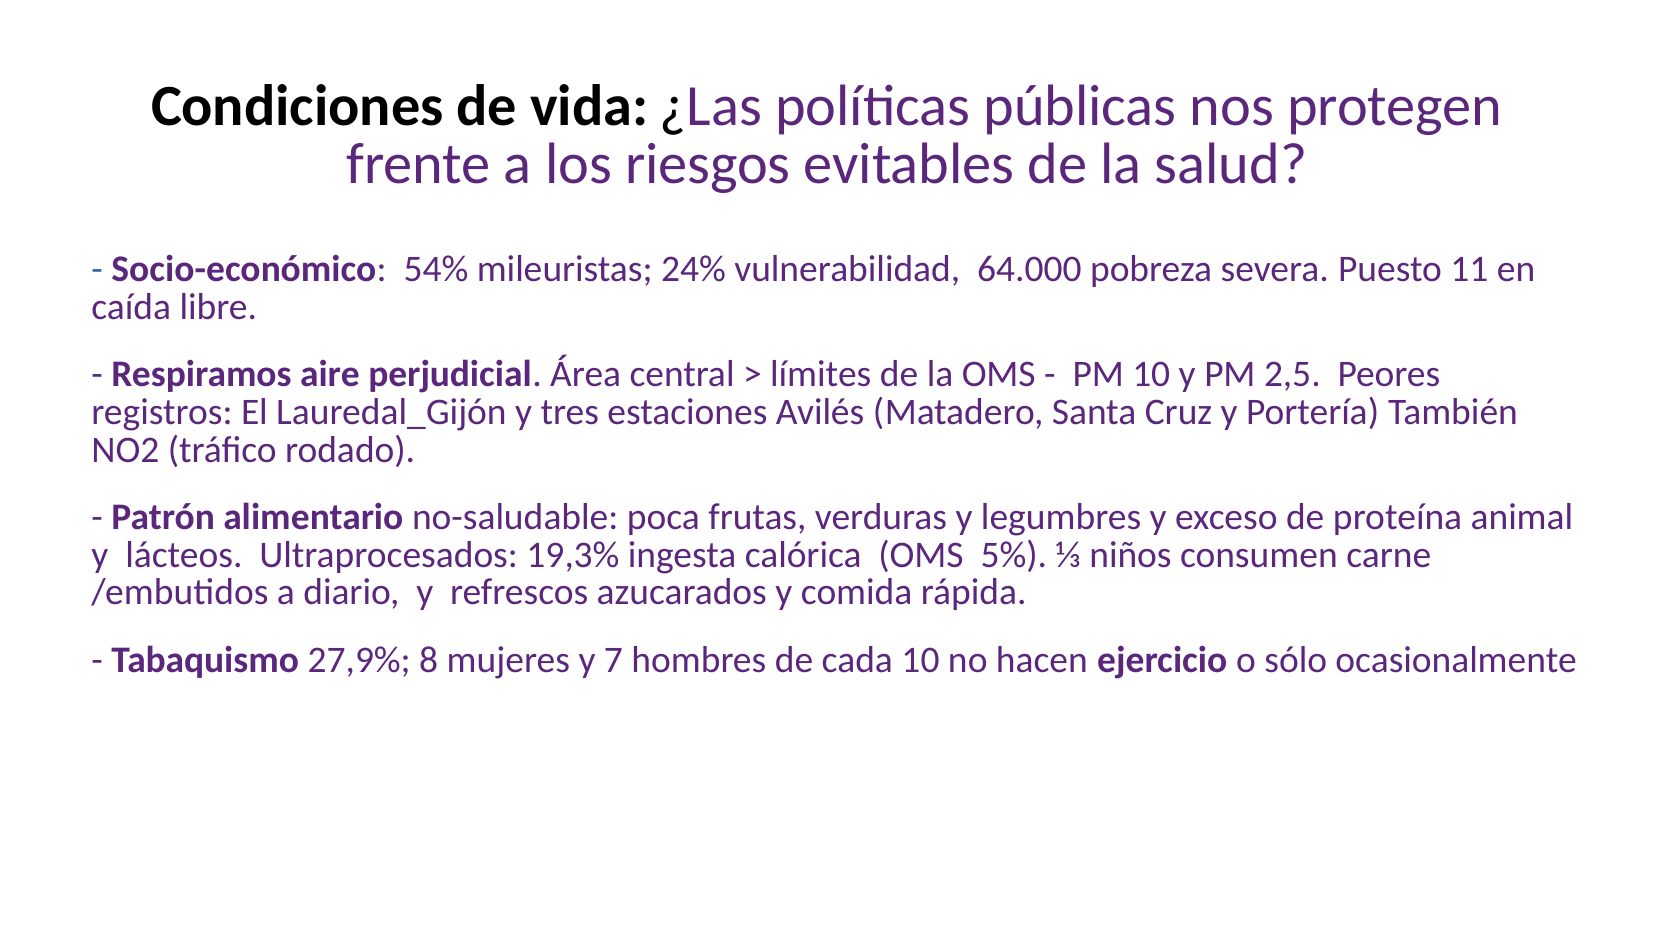

# Condiciones de vida: ¿Las políticas públicas nos protegen frente a los riesgos evitables de la salud?
- Socio-económico: 54% mileuristas; 24% vulnerabilidad, 64.000 pobreza severa. Puesto 11 en caída libre.
- Respiramos aire perjudicial. Área central > límites de la OMS - PM 10 y PM 2,5. Peores registros: El Lauredal_Gijón y tres estaciones Avilés (Matadero, Santa Cruz y Portería) También NO2 (tráfico rodado).
- Patrón alimentario no-saludable: poca frutas, verduras y legumbres y exceso de proteína animal y lácteos. Ultraprocesados: 19,3% ingesta calórica (OMS 5%). ⅓ niños consumen carne /embutidos a diario, y refrescos azucarados y comida rápida.
- Tabaquismo 27,9%; 8 mujeres y 7 hombres de cada 10 no hacen ejercicio o sólo ocasionalmente